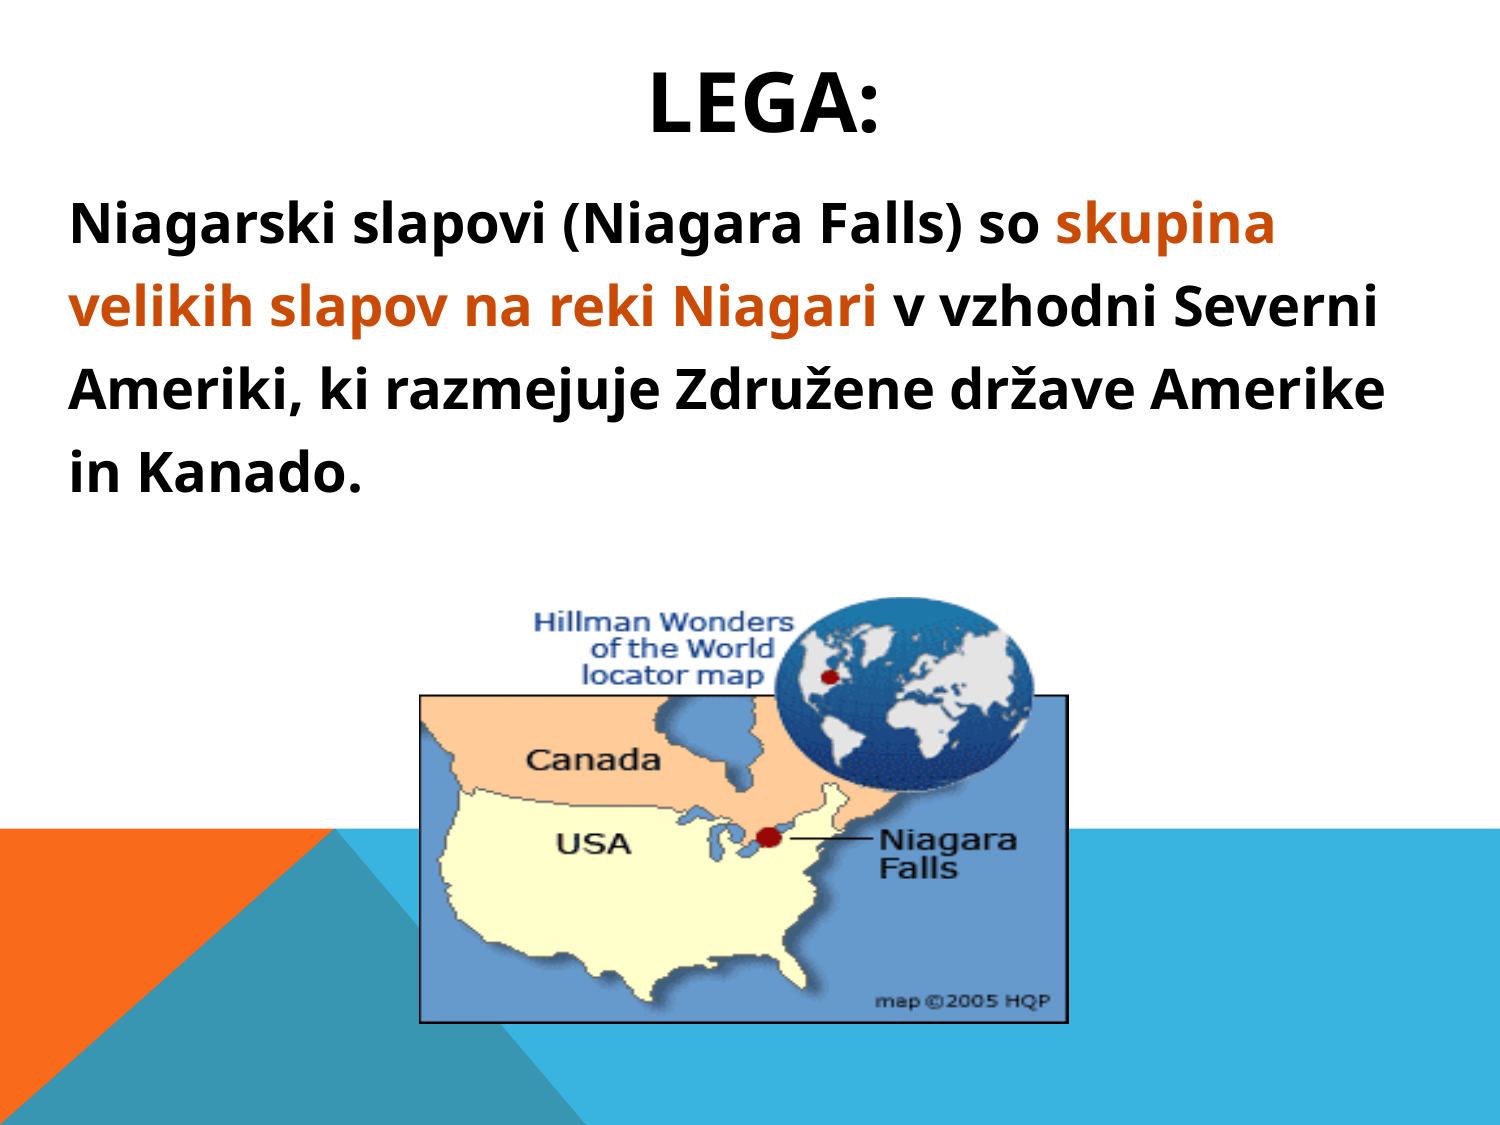

# LEGA:
Niagarski slapovi (Niagara Falls) so skupina
velikih slapov na reki Niagari v vzhodni Severni
Ameriki, ki razmejuje Združene države Amerike
in Kanado.